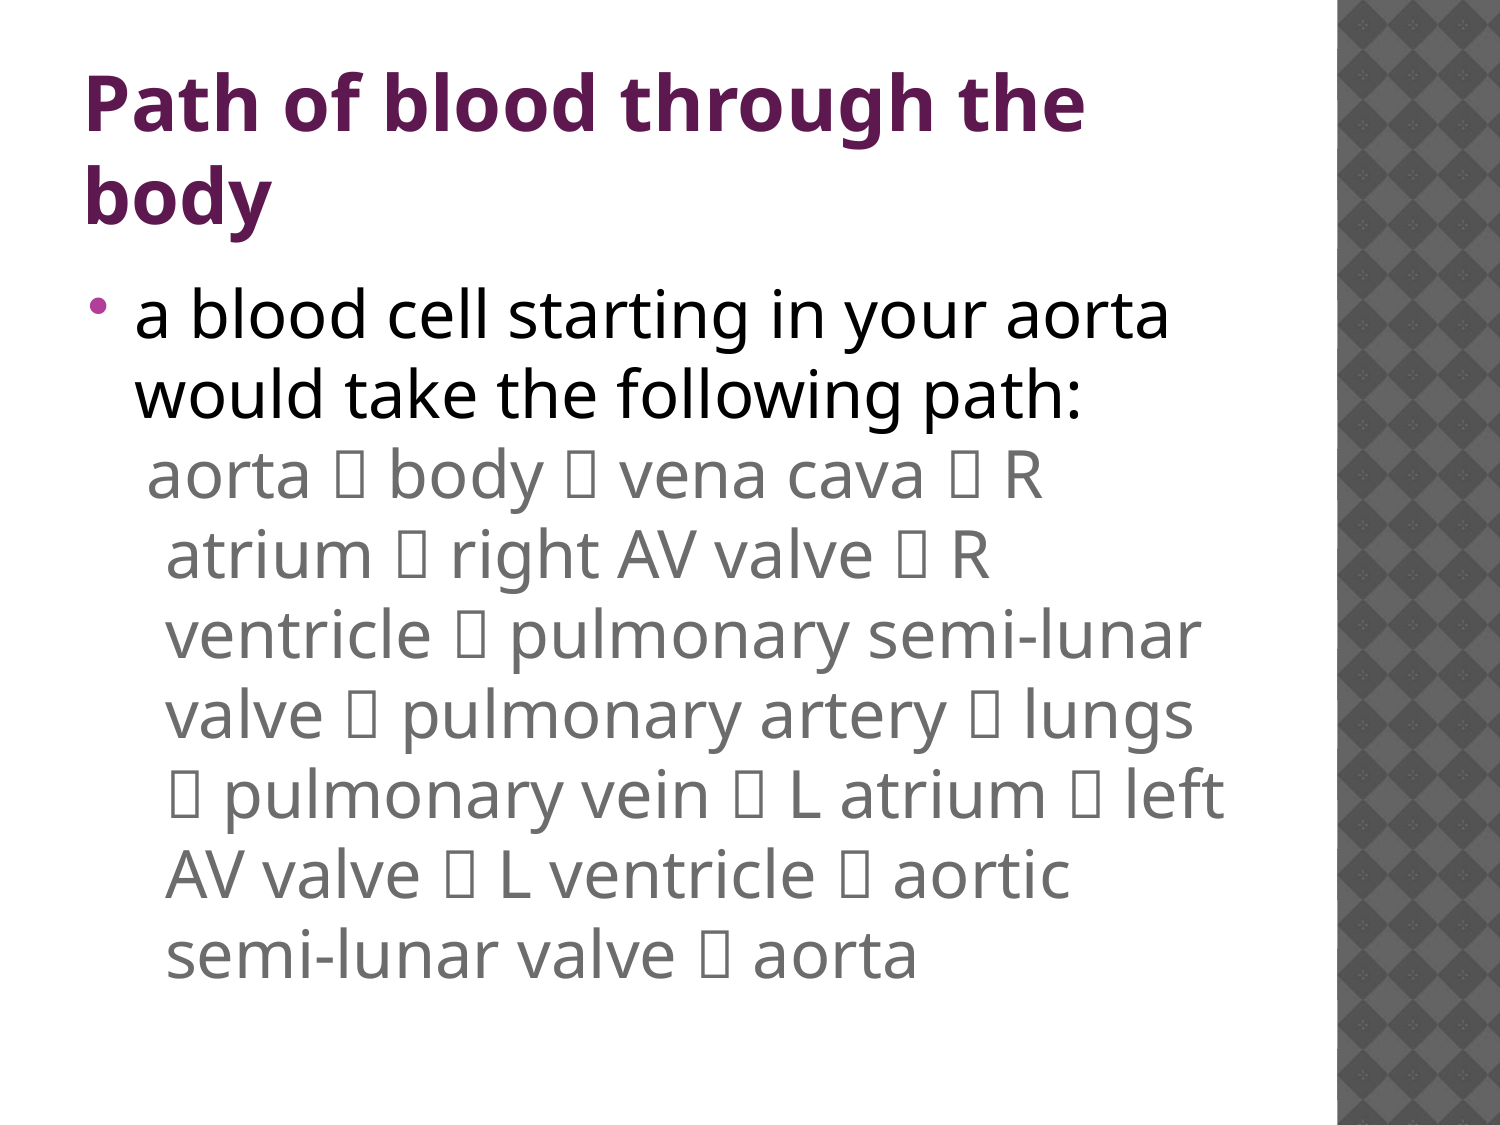

# Path of blood through the body
a blood cell starting in your aorta would take the following path:
aorta  body  vena cava  R atrium  right AV valve  R ventricle  pulmonary semi-lunar valve  pulmonary artery  lungs  pulmonary vein  L atrium  left AV valve  L ventricle  aortic semi-lunar valve  aorta